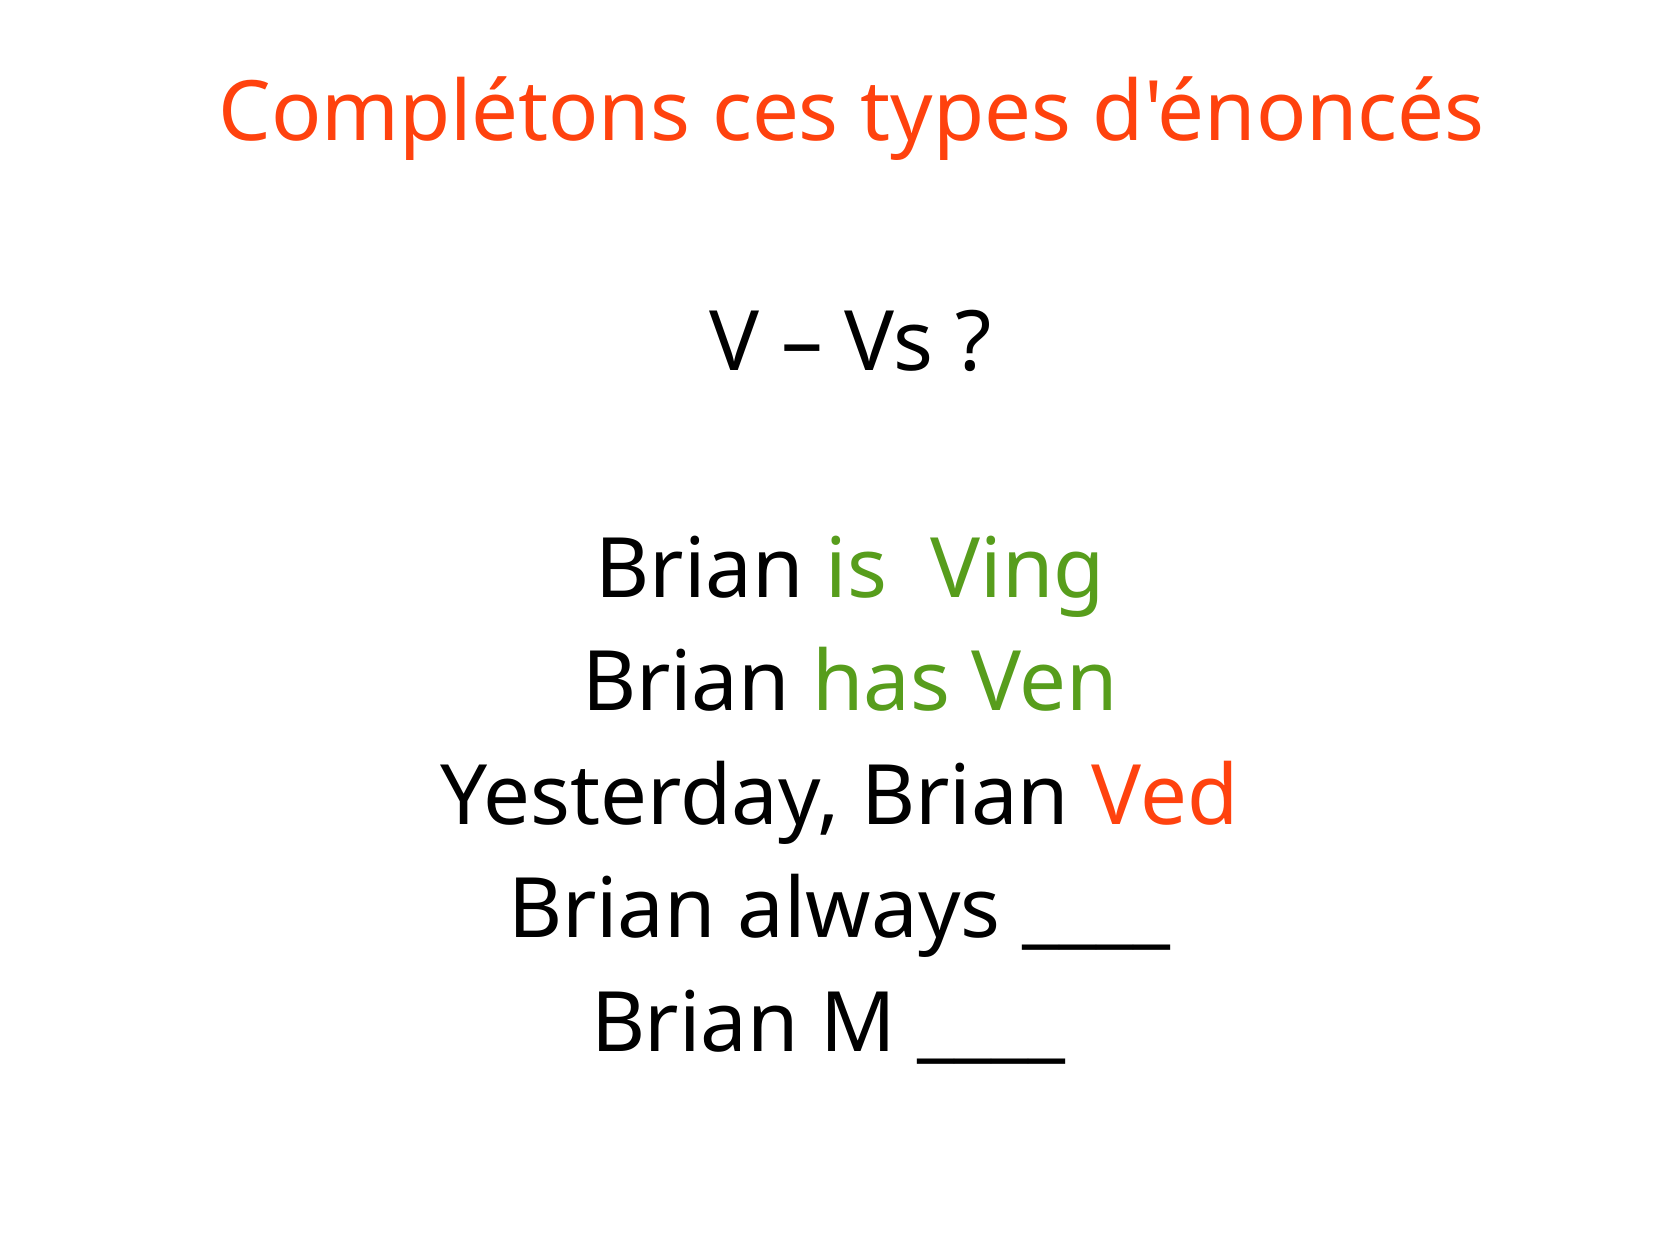

Complétons ces types d'énoncés
V – Vs ?
Brian is Ving
Brian has Ven
Yesterday, Brian Ved
Brian always ____
Brian M ____